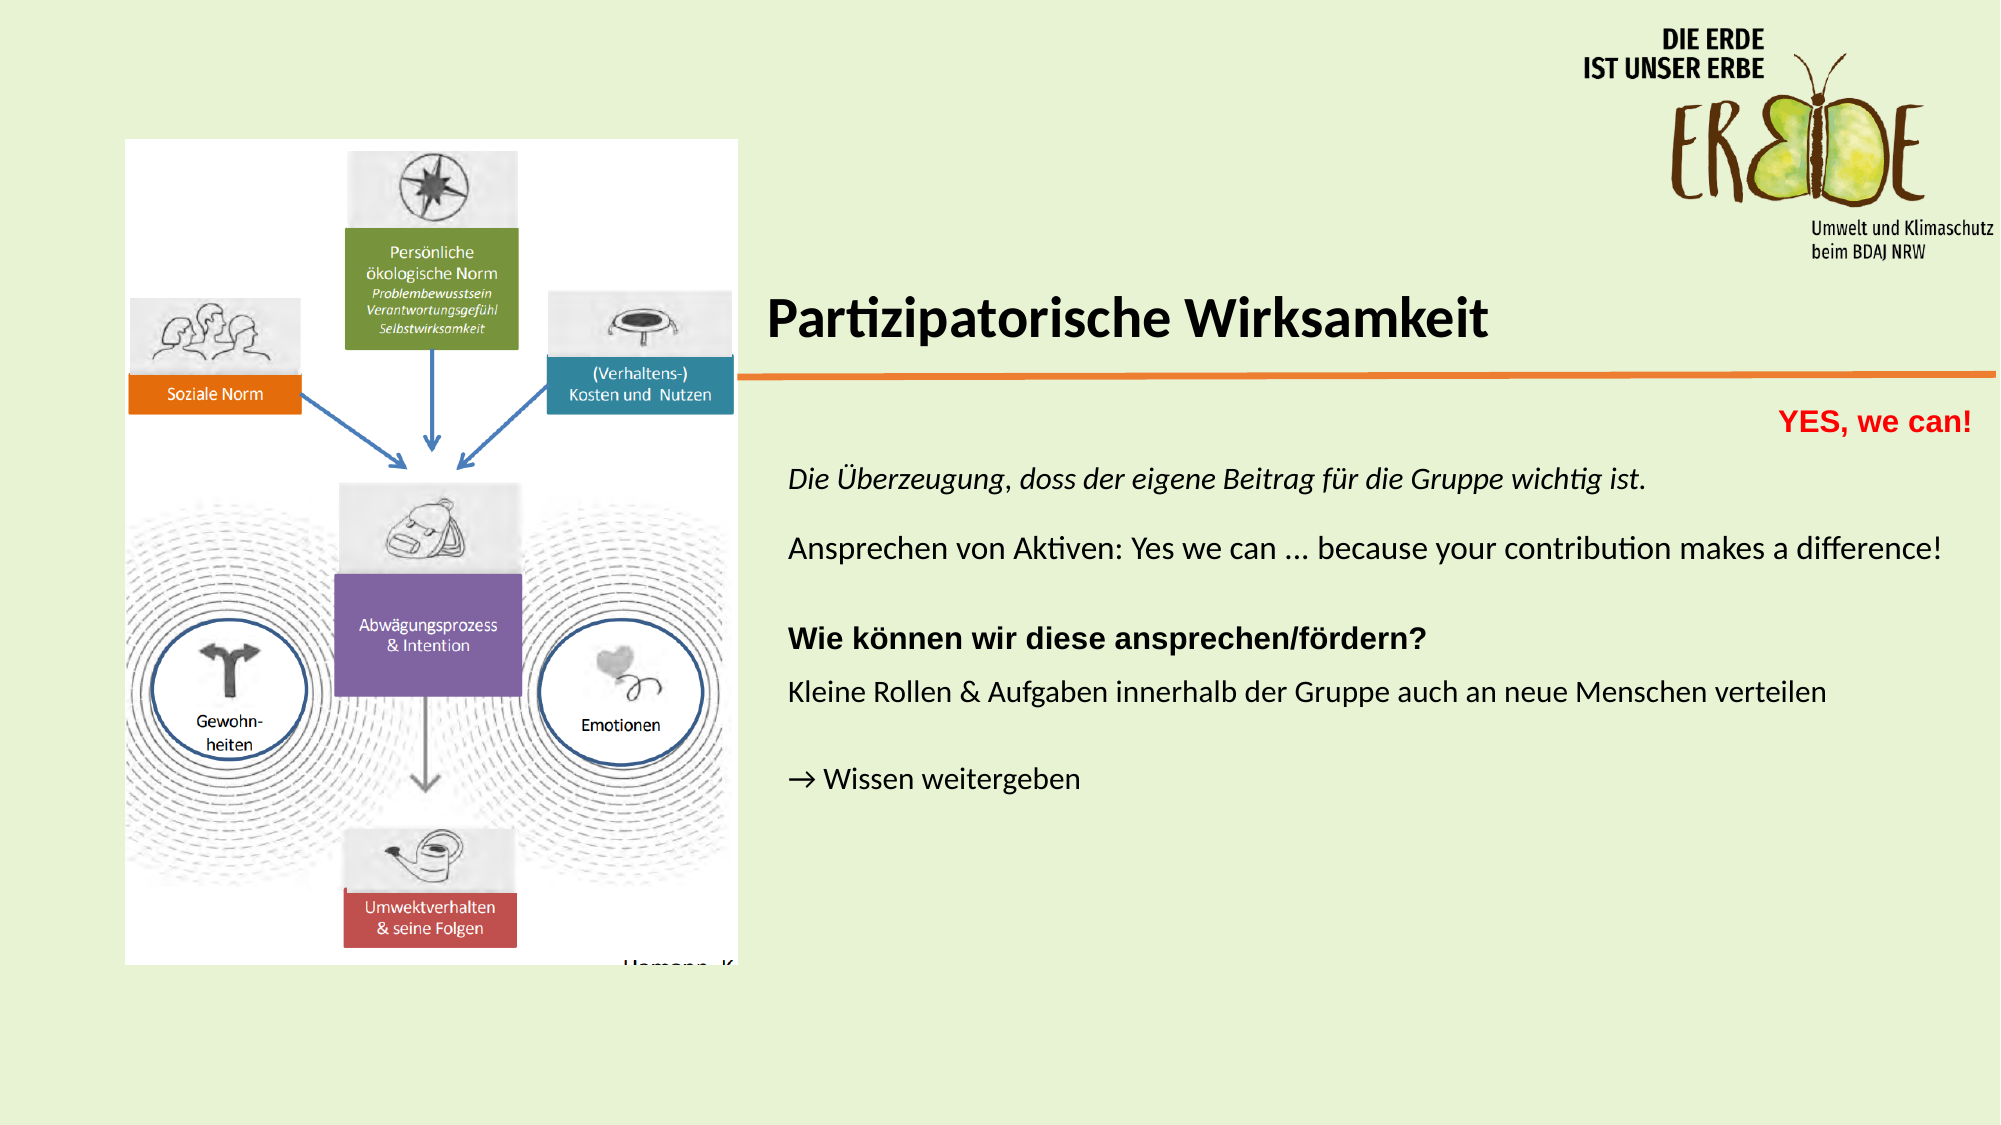

Partizipatorische Wirksamkeit
YES, we can!
Die Überzeugung, doss der eigene Beitrag für die Gruppe wichtig ist.
Ansprechen von Aktiven: Yes we can ... because your contribution makes a difference!
Wie können wir diese ansprechen/fördern?
Kleine Rollen & Aufgaben innerhalb der Gruppe auch an neue Menschen verteilen
→ Wissen weitergeben